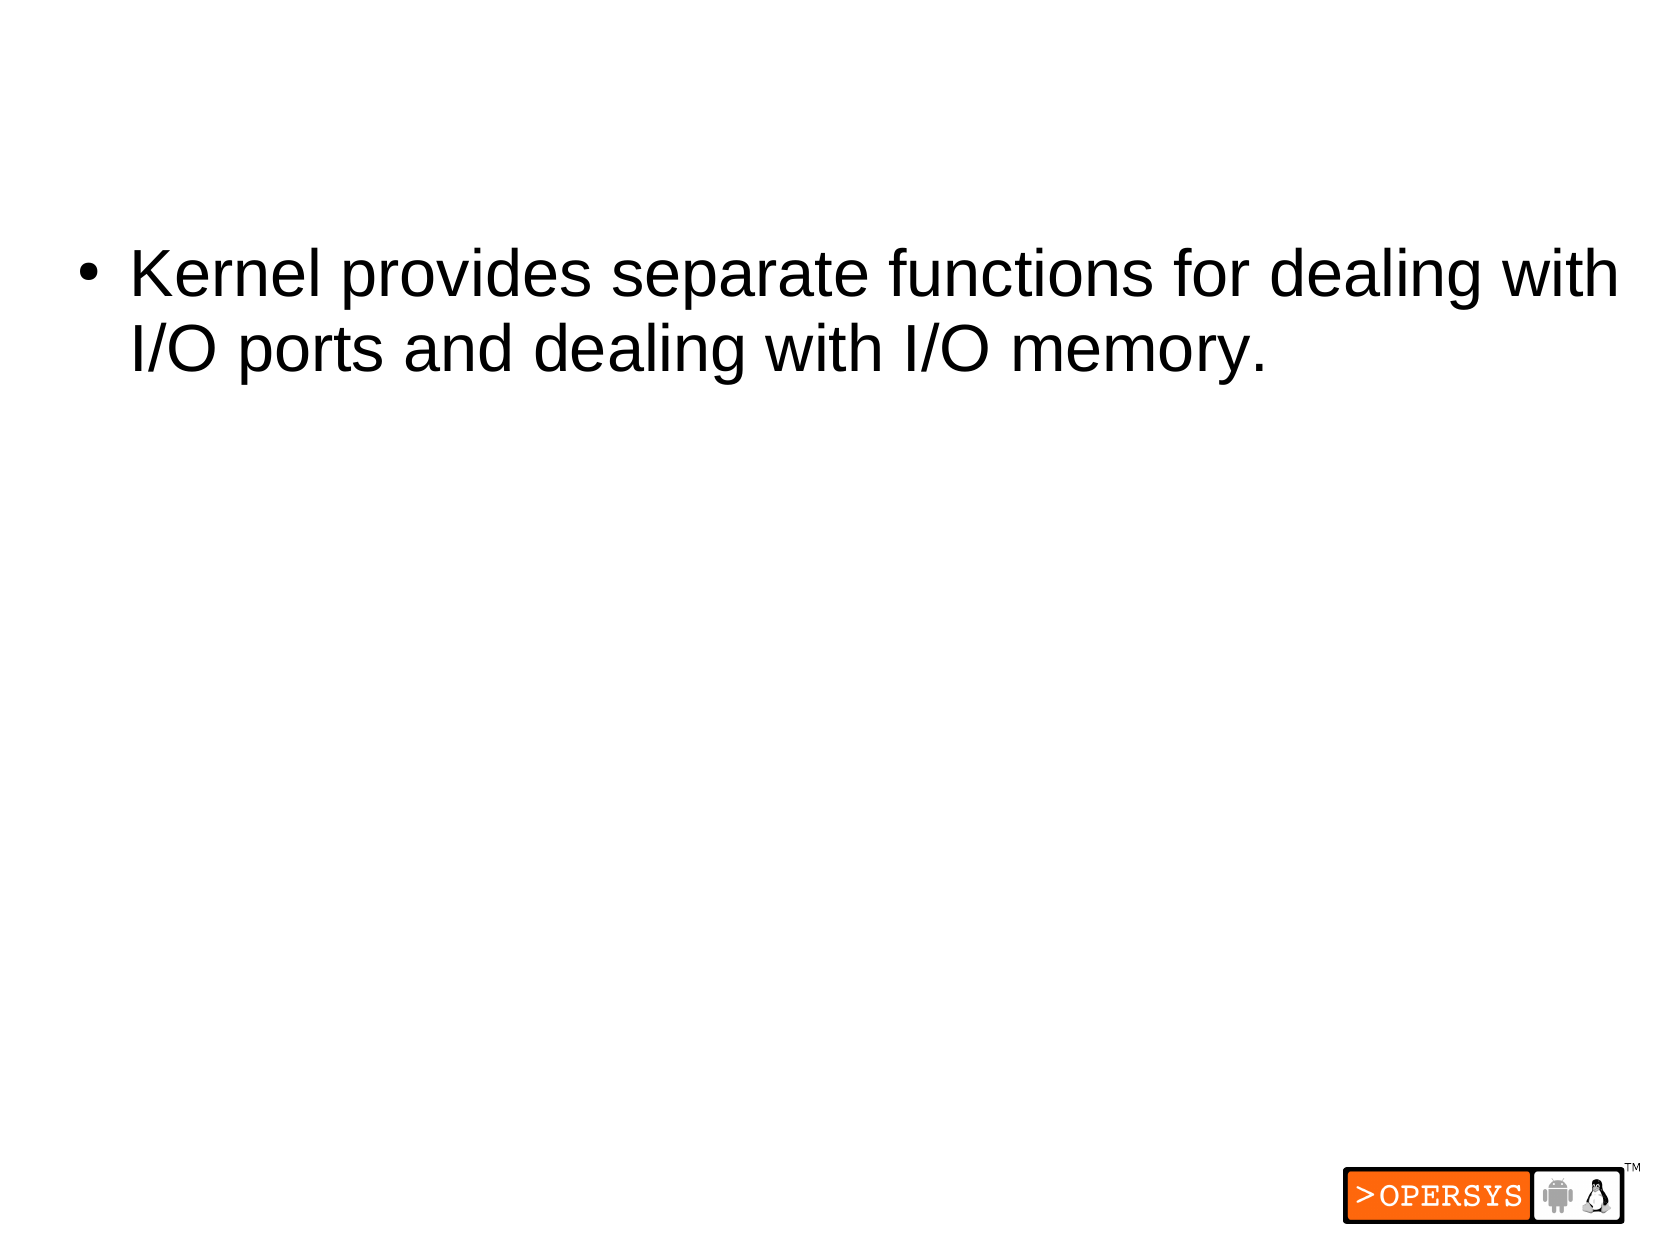

# Kernel provides separate functions for dealing with I/O ports and dealing with I/O memory.